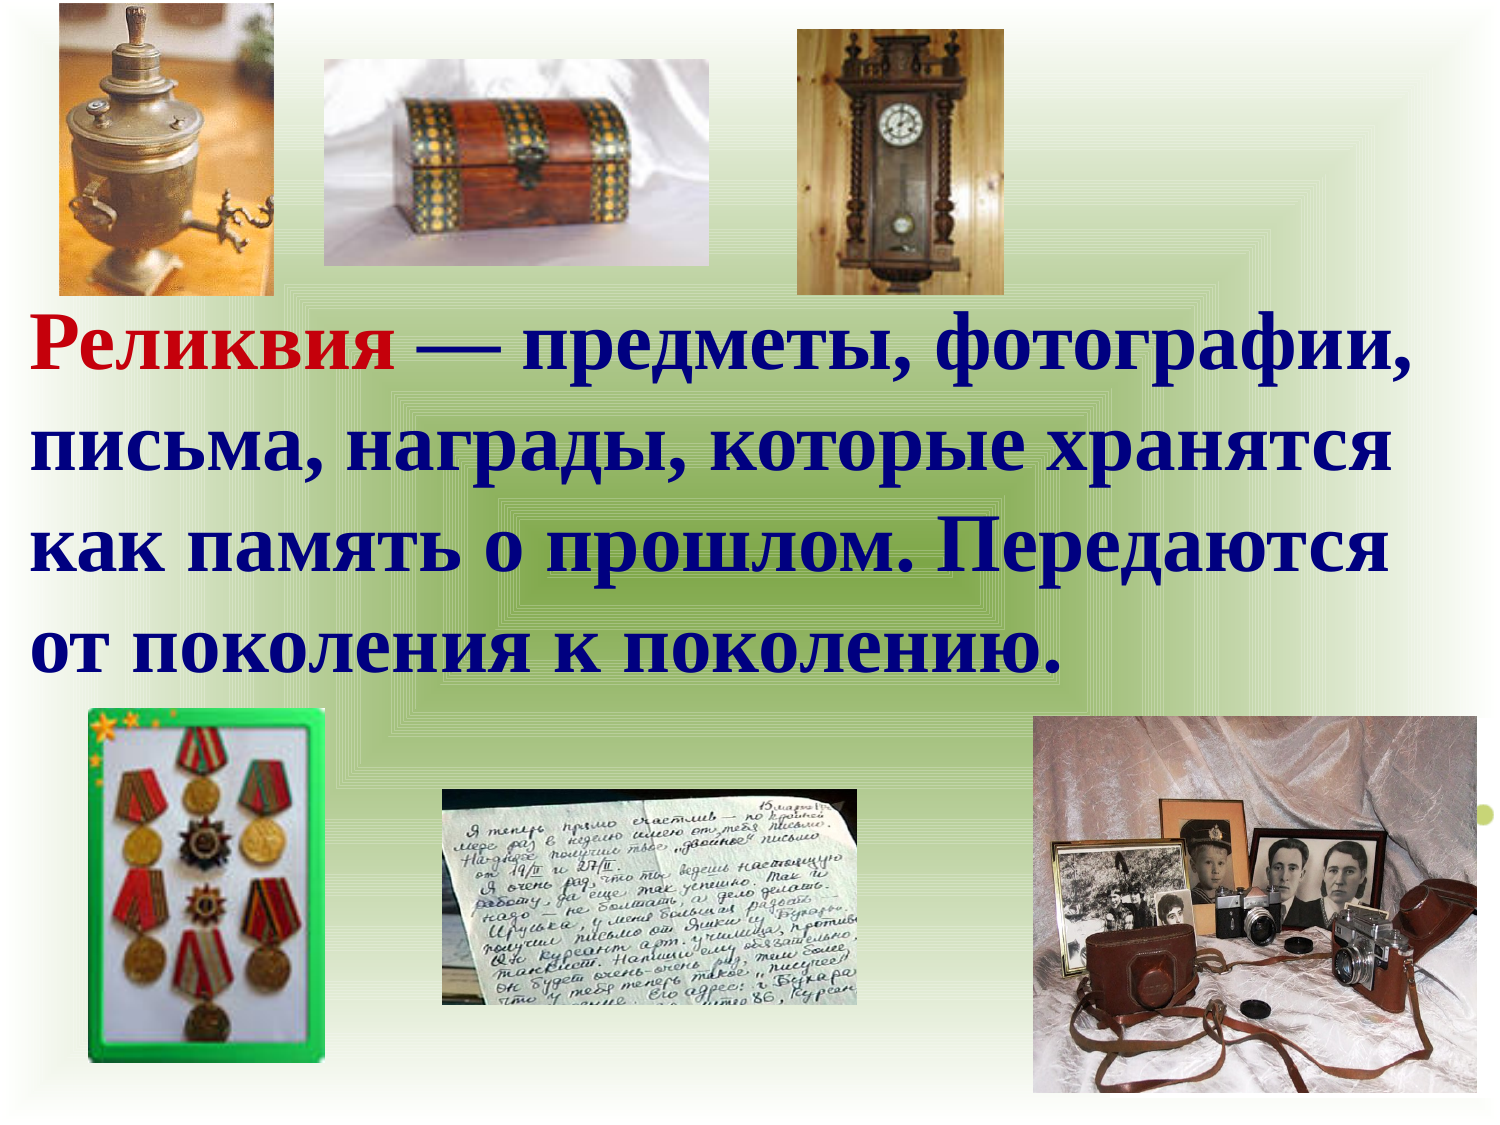

Реликвия — предметы, фотографии, письма, награды, которые хранятся как память о прошлом. Передаются от поколения к поколению.